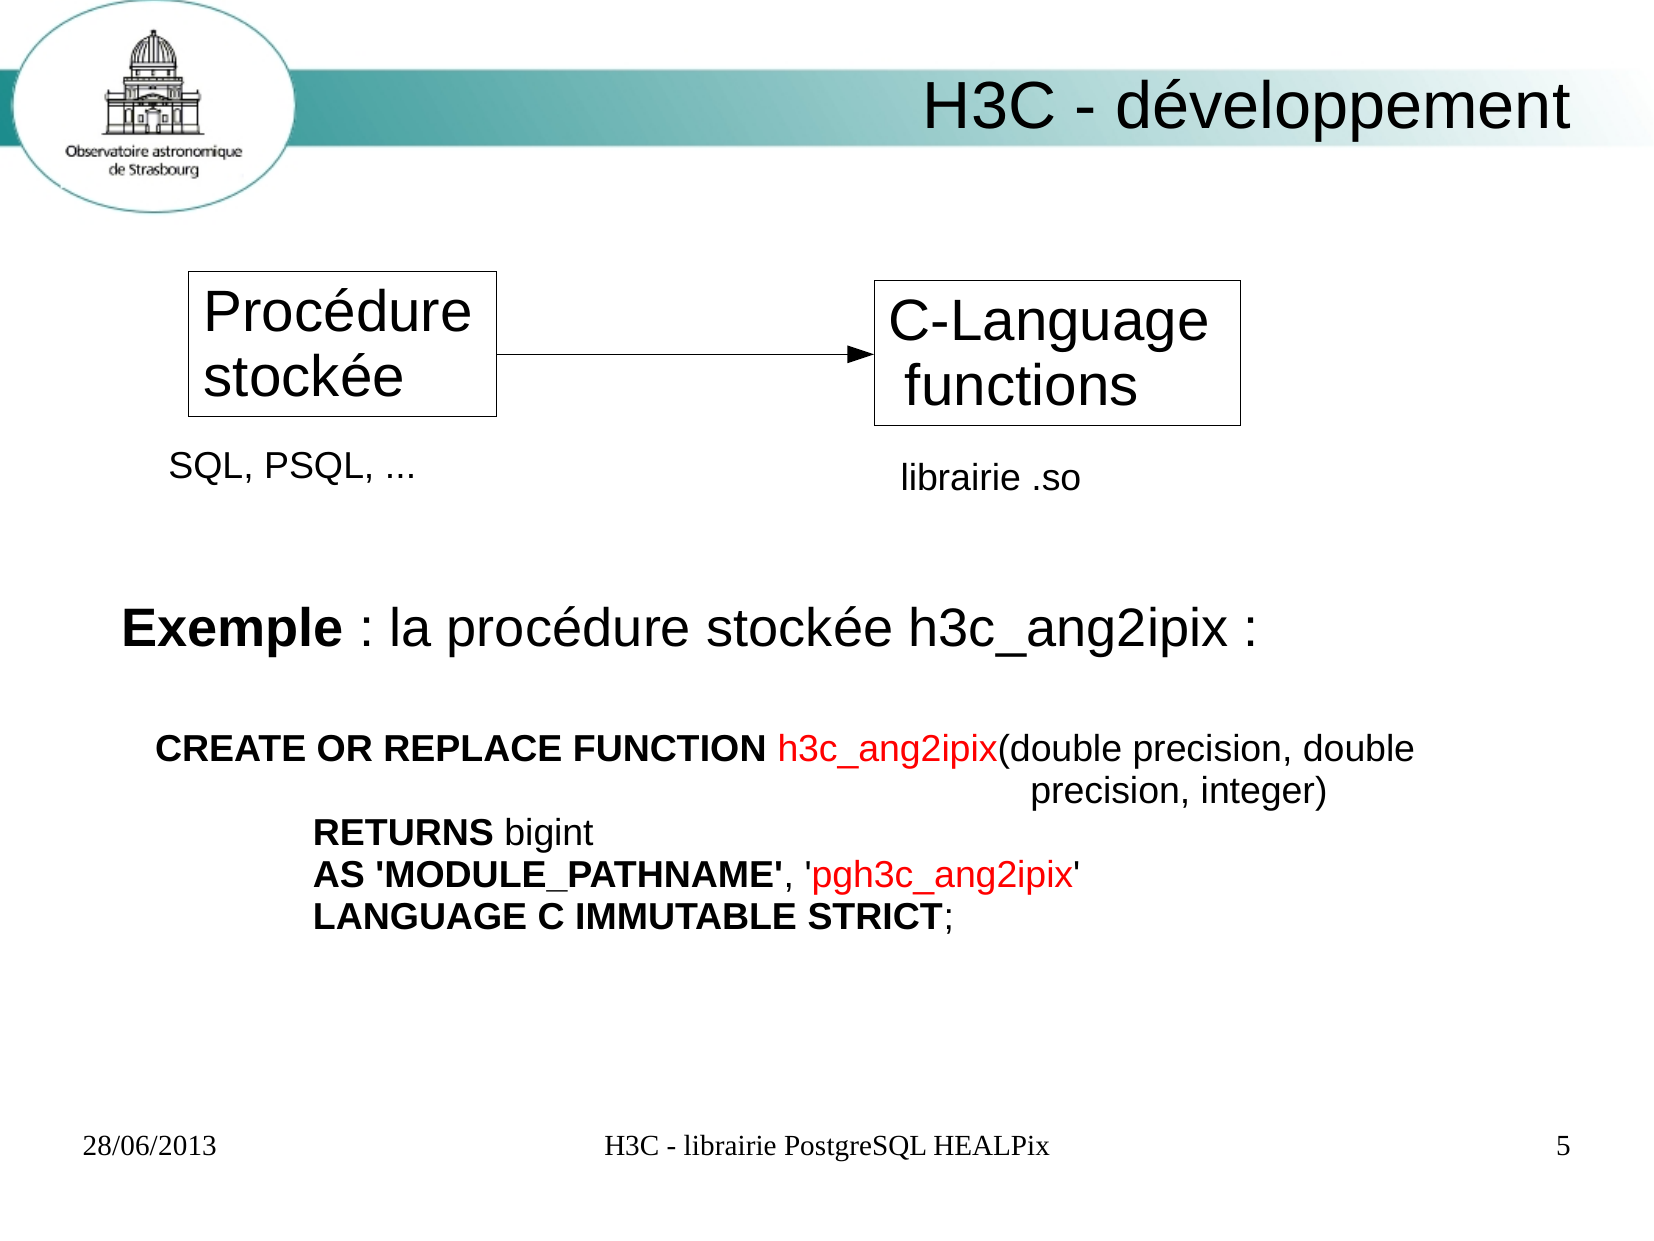

# H3C - développement
Procédure stockée
C-Language functions
SQL, PSQL, ...
librairie .so
Exemple : la procédure stockée h3c_ang2ipix :
 CREATE OR REPLACE FUNCTION h3c_ang2ipix(double precision, double 													precision, integer)
	 RETURNS bigint
	 AS 'MODULE_PATHNAME', 'pgh3c_ang2ipix'
	 LANGUAGE C IMMUTABLE STRICT;
28/06/2013
H3C - librairie PostgreSQL HEALPix
5